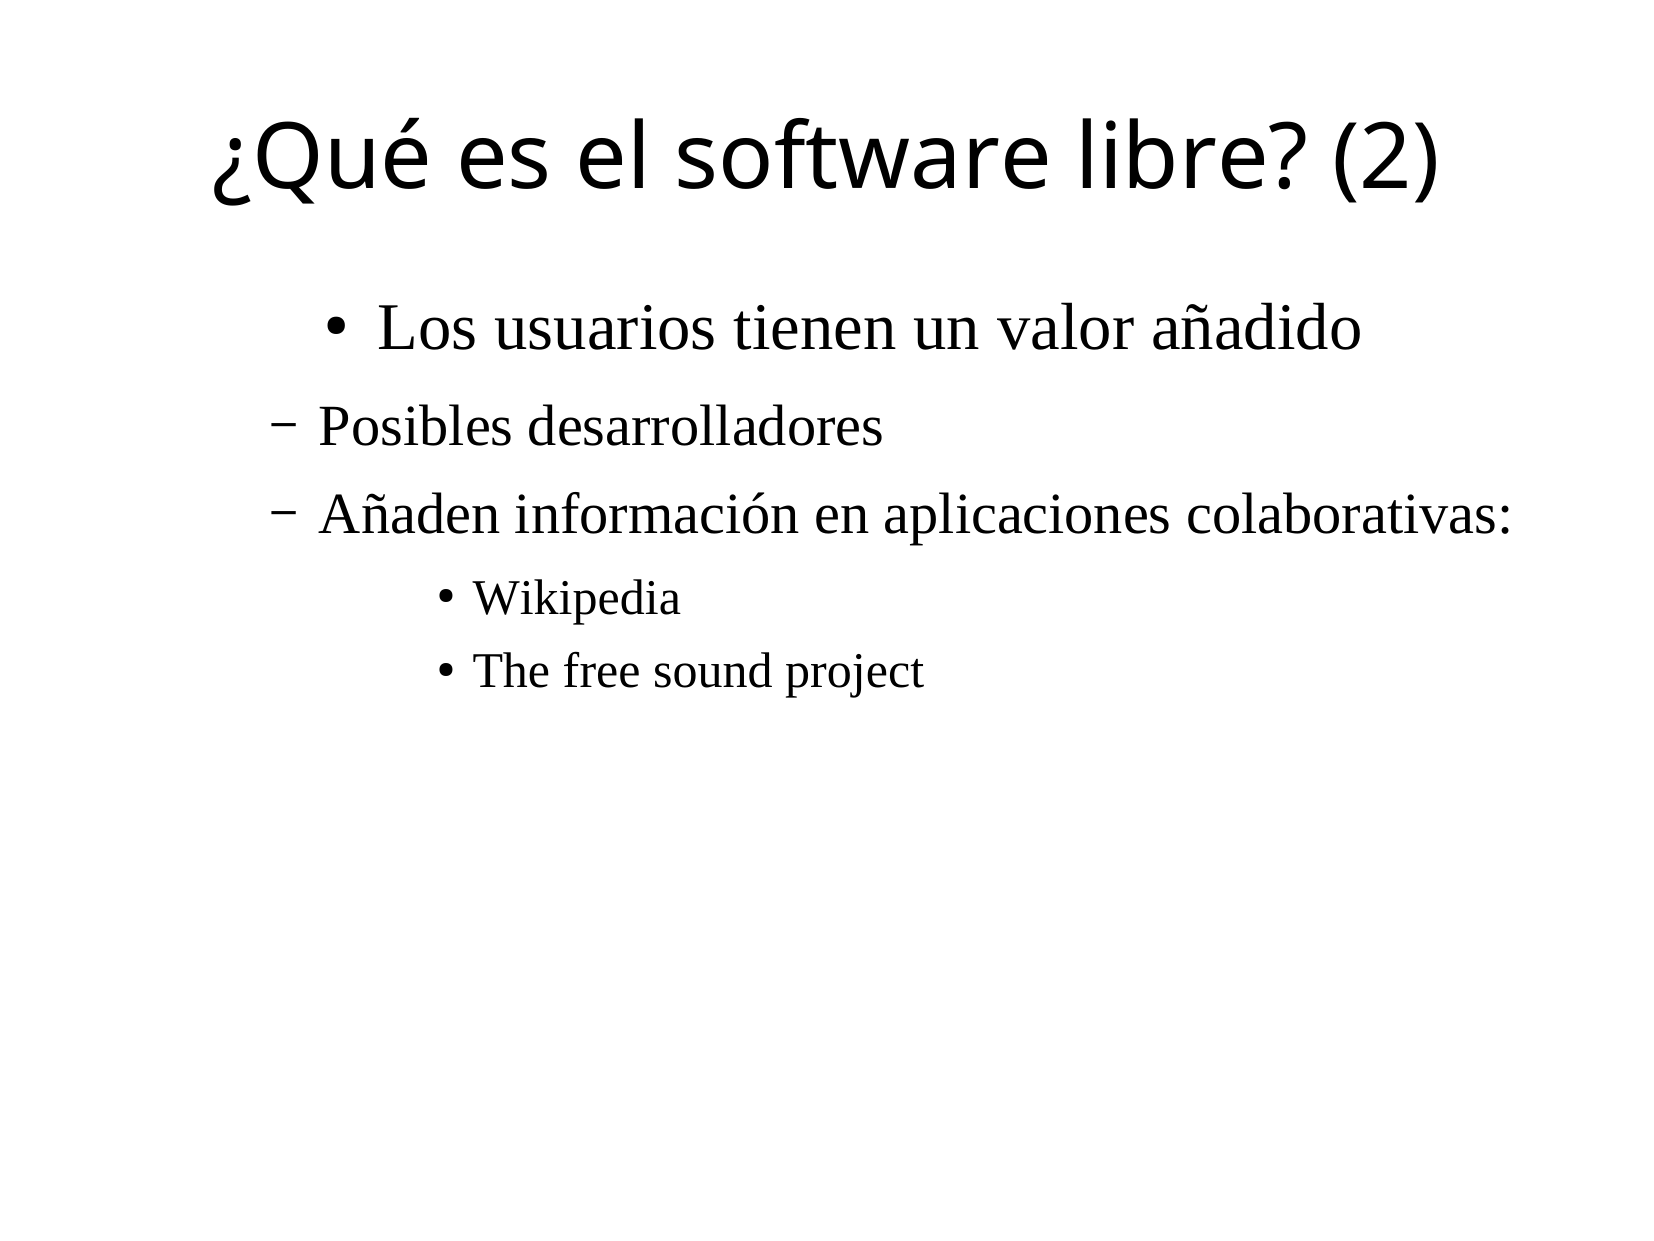

# ¿Qué es el software libre? (2)
Los usuarios tienen un valor añadido
Posibles desarrolladores
Añaden información en aplicaciones colaborativas:
Wikipedia
The free sound project